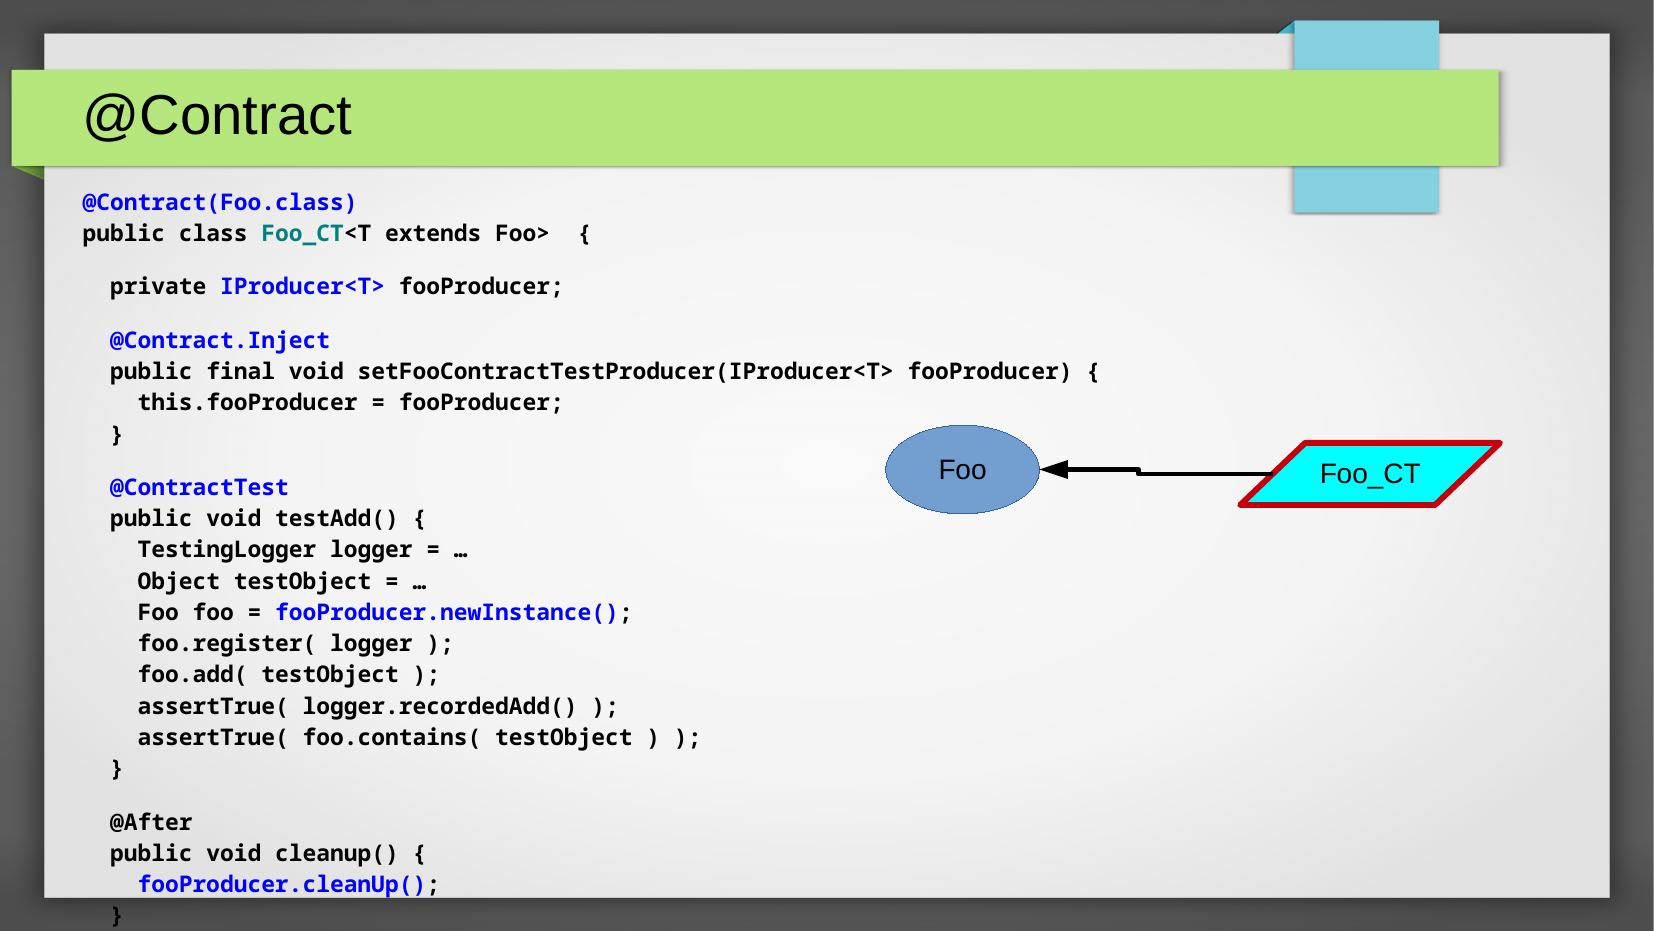

# @Contract
@Contract(Foo.class)
public class Foo_CT<T extends Foo> {
 private IProducer<T> fooProducer;
 @Contract.Inject
 public final void setFooContractTestProducer(IProducer<T> fooProducer) {
 this.fooProducer = fooProducer;
 }
 @ContractTest
 public void testAdd() {
 TestingLogger logger = …
 Object testObject = …
 Foo foo = fooProducer.newInstance();
 foo.register( logger );
 foo.add( testObject );
 assertTrue( logger.recordedAdd() );
 assertTrue( foo.contains( testObject ) );
 }
 @After
 public void cleanup() {
 fooProducer.cleanUp();
 }
…
}
Foo
Foo_CT